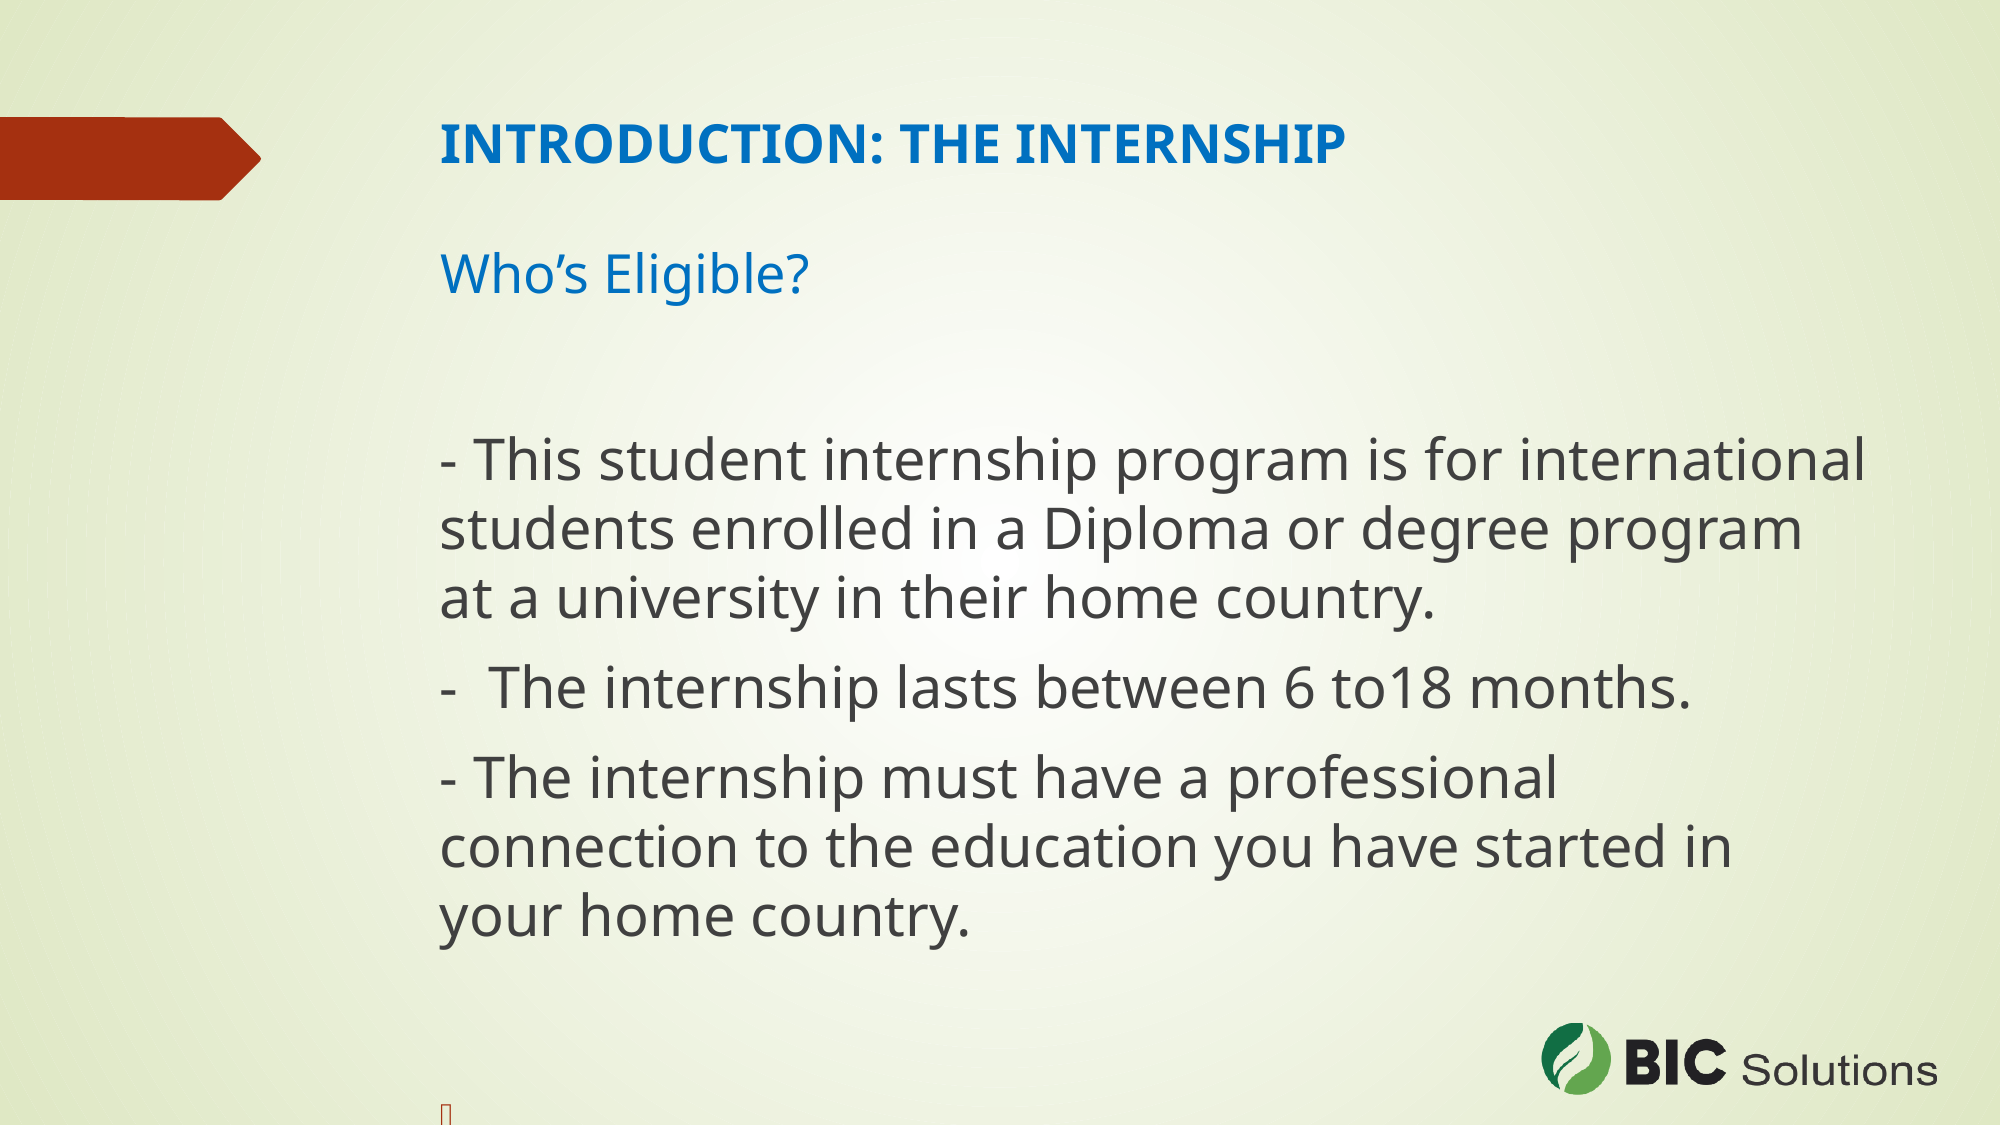

# INTRODUCTION: THE INTERNSHIP Who’s Eligible?
- This student internship program is for international students enrolled in a Diploma or degree program at a university in their home country.
- The internship lasts between 6 to18 months.
- The internship must have a professional connection to the education you have started in your home country.